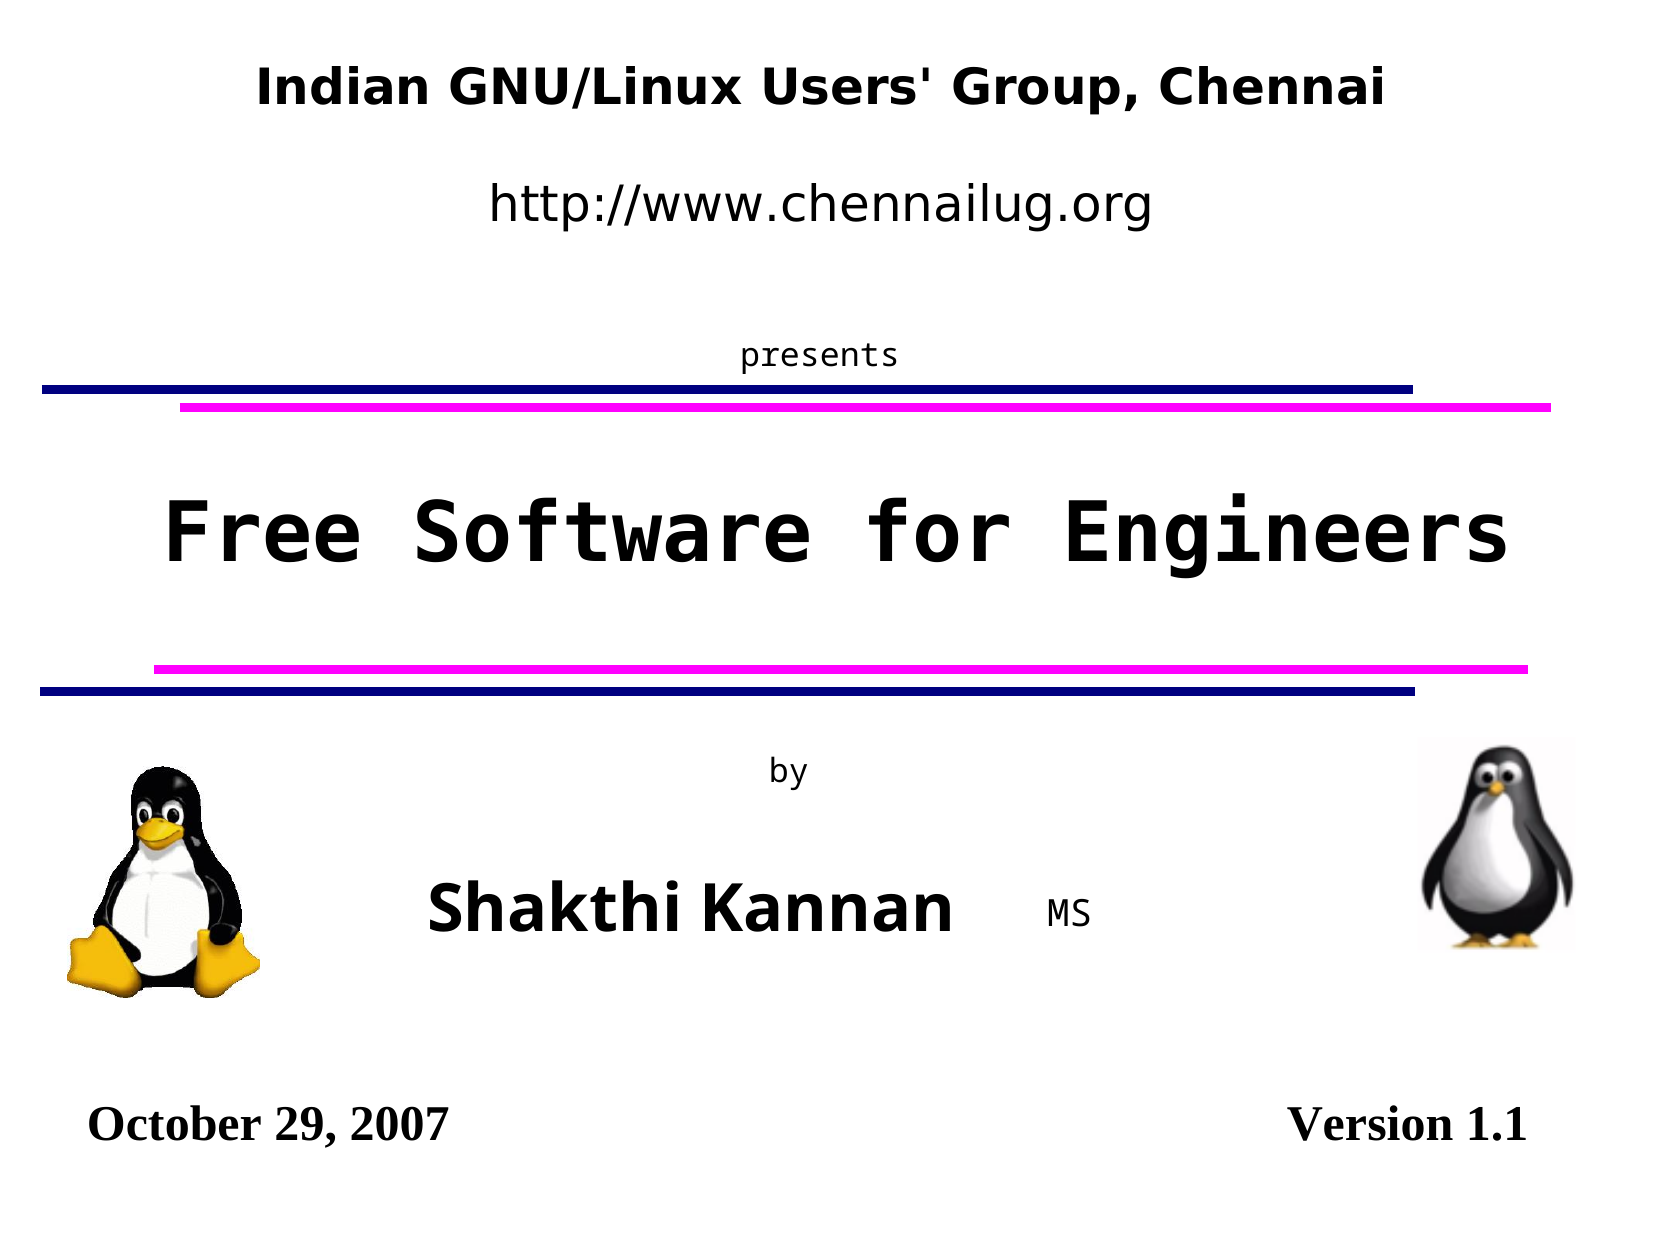

Indian GNU/Linux Users' Group, Chennai
http://www.chennailug.org
presents
Free Software for Engineers
by
Shakthi Kannan
MS
October 29, 2007 											Version 1.1